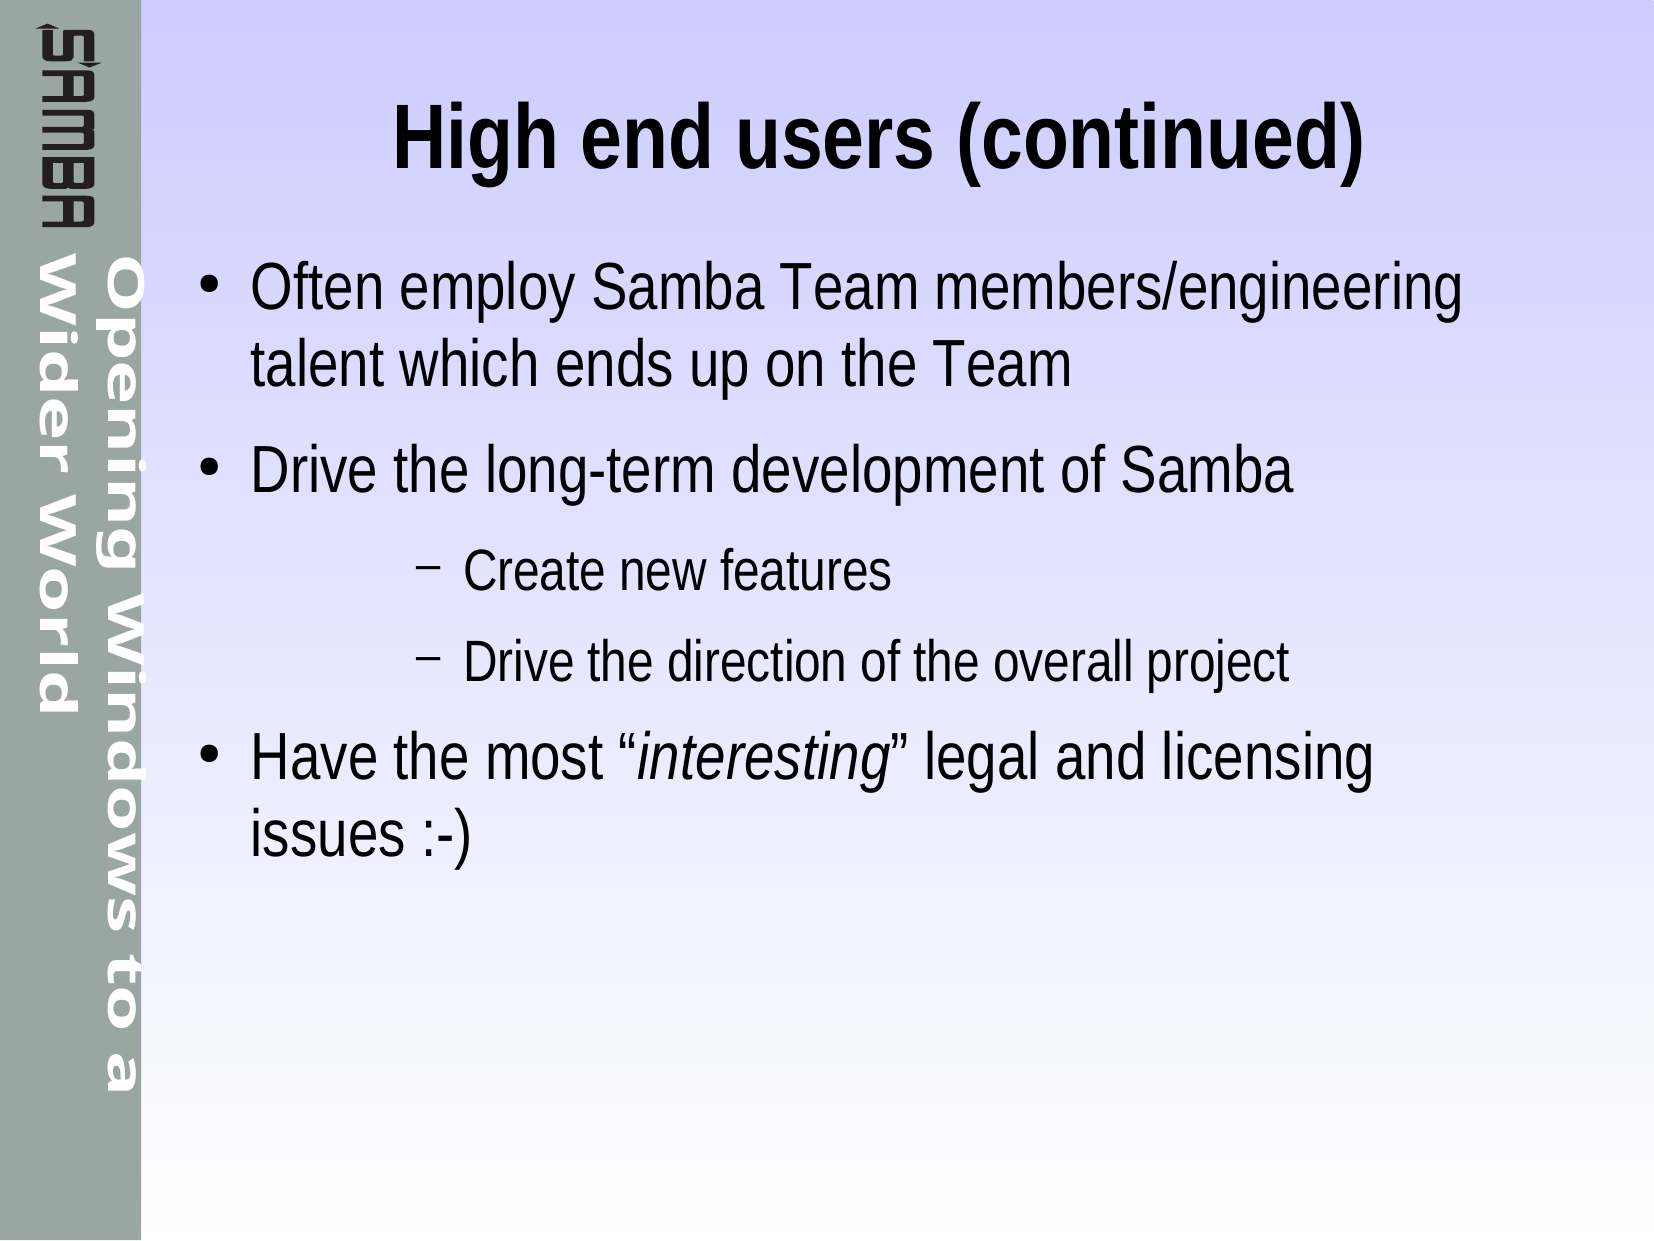

# High end users (continued)
Often employ Samba Team members/engineering talent which ends up on the Team
Drive the long-term development of Samba
Create new features
Drive the direction of the overall project
Have the most “interesting” legal and licensing issues :-)